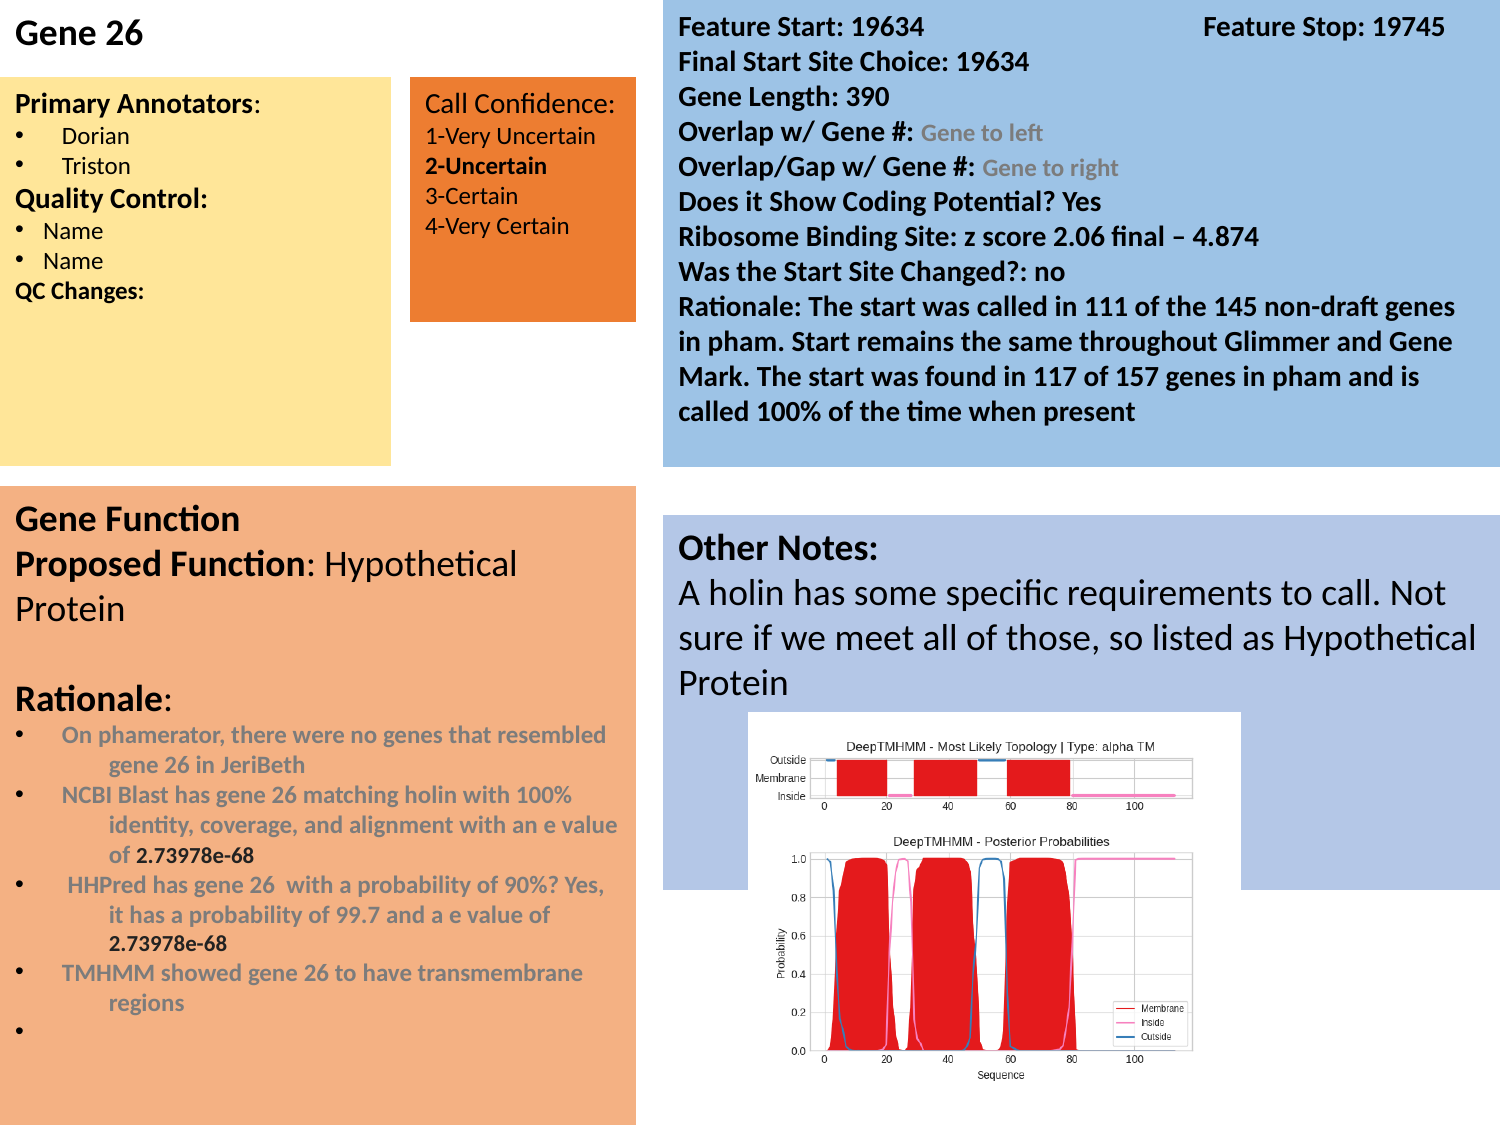

Gene 26
Feature Start: 19634				Feature Stop: 19745
Final Start Site Choice: 19634
Gene Length: 390
Overlap w/ Gene #: Gene to left
Overlap/Gap w/ Gene #: Gene to right
Does it Show Coding Potential? Yes
Ribosome Binding Site: z score 2.06 final – 4.874
Was the Start Site Changed?: no
Rationale: The start was called in 111 of the 145 non-draft genes in pham. Start remains the same throughout Glimmer and Gene Mark. The start was found in 117 of 157 genes in pham and is called 100% of the time when present
Primary Annotators:
Dorian
Triston
Quality Control:
Name
Name
QC Changes:
Call Confidence:
1-Very Uncertain
2-Uncertain
3-Certain
4-Very Certain
Gene Function
Proposed Function: Hypothetical Protein
Rationale:
On phamerator, there were no genes that resembled gene 26 in JeriBeth
NCBI Blast has gene 26 matching holin with 100% identity, coverage, and alignment with an e value of 2.73978e-68
 HHPred has gene 26 with a probability of 90%? Yes, it has a probability of 99.7 and a e value of 2.73978e-68
TMHMM showed gene 26 to have transmembrane regions
Other Notes:
A holin has some specific requirements to call. Not sure if we meet all of those, so listed as Hypothetical Protein